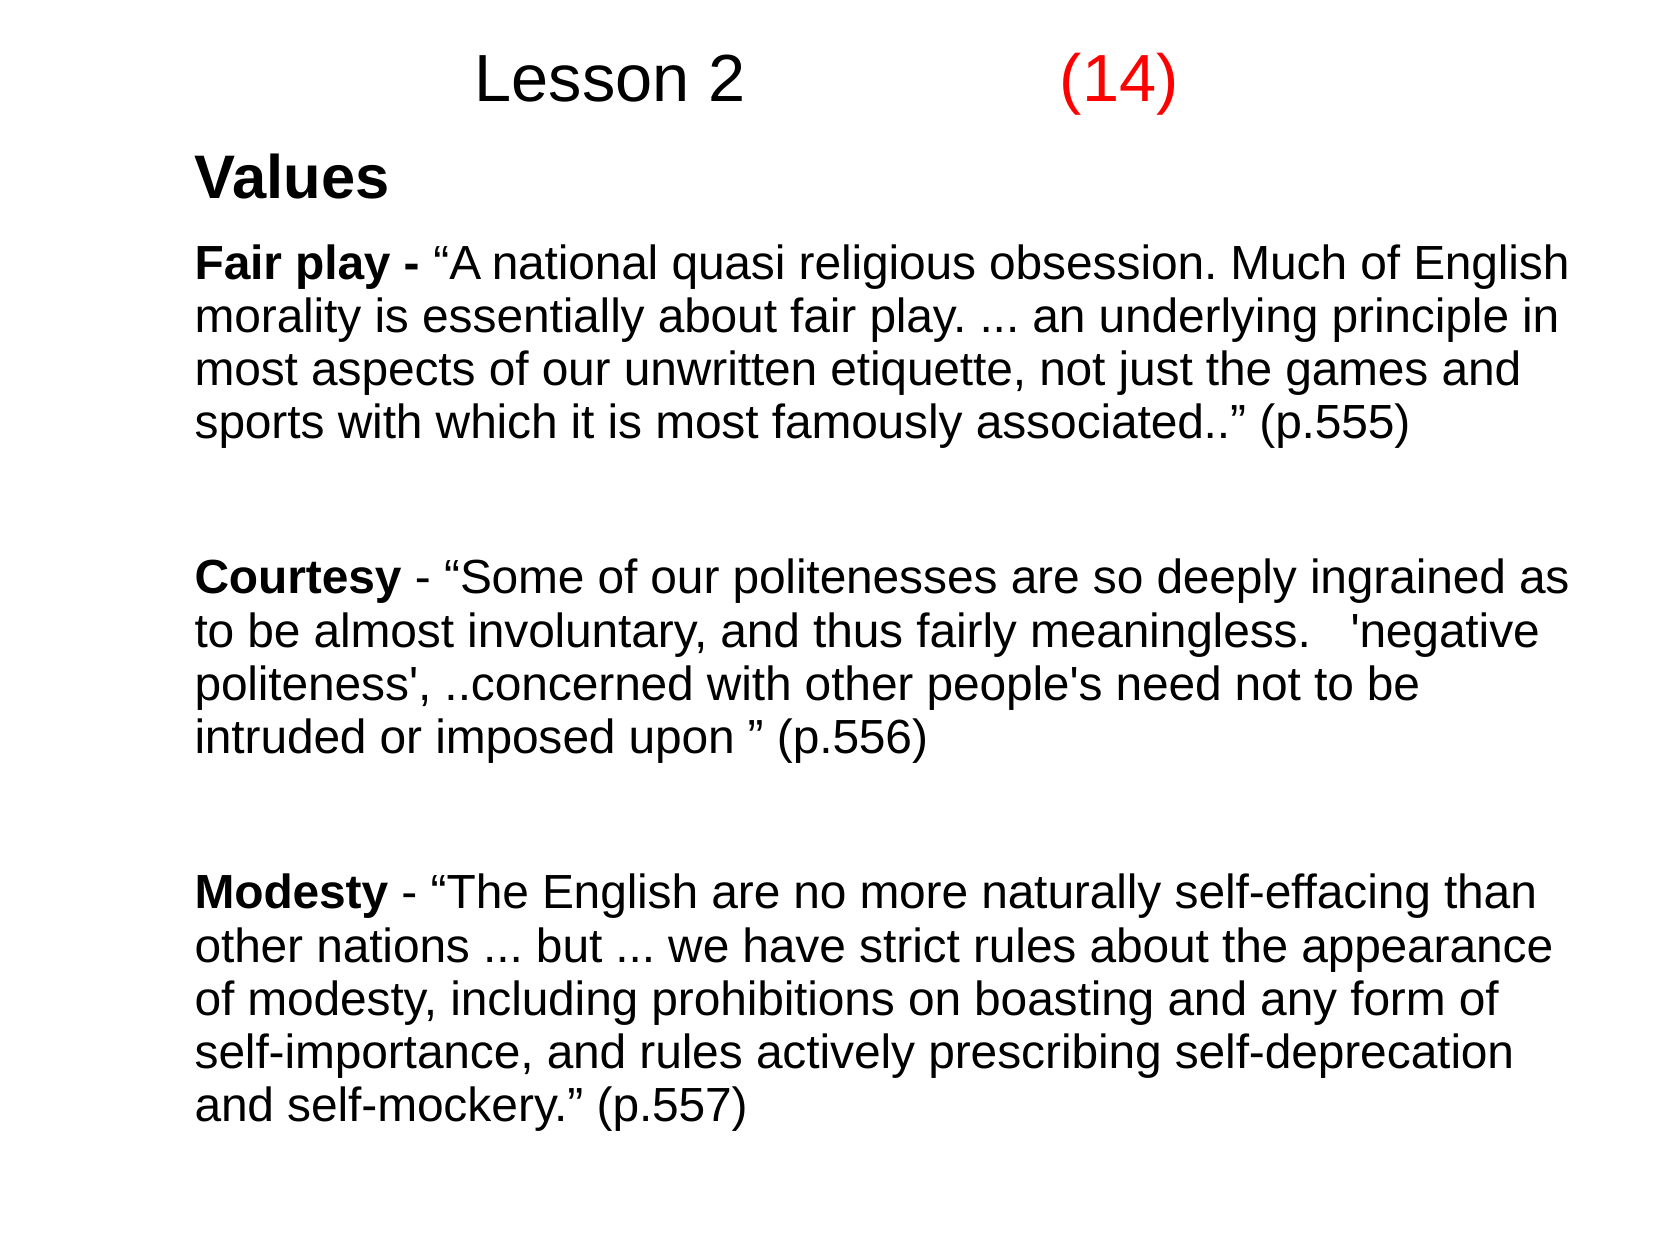

# Lesson 2 (14)
Values
Fair play - “A national quasi religious obsession. Much of English morality is essentially about fair play. ... an underlying principle in most aspects of our unwritten etiquette, not just the games and sports with which it is most famously associated..” (p.555)
Courtesy - “Some of our politenesses are so deeply ingrained as to be almost involuntary, and thus fairly meaningless. 'negative politeness', ..concerned with other people's need not to be intruded or imposed upon ” (p.556)
Modesty - “The English are no more naturally self-effacing than other nations ... but ... we have strict rules about the appearance of modesty, including prohibitions on boasting and any form of self-importance, and rules actively prescribing self-deprecation and self-mockery.” (p.557)